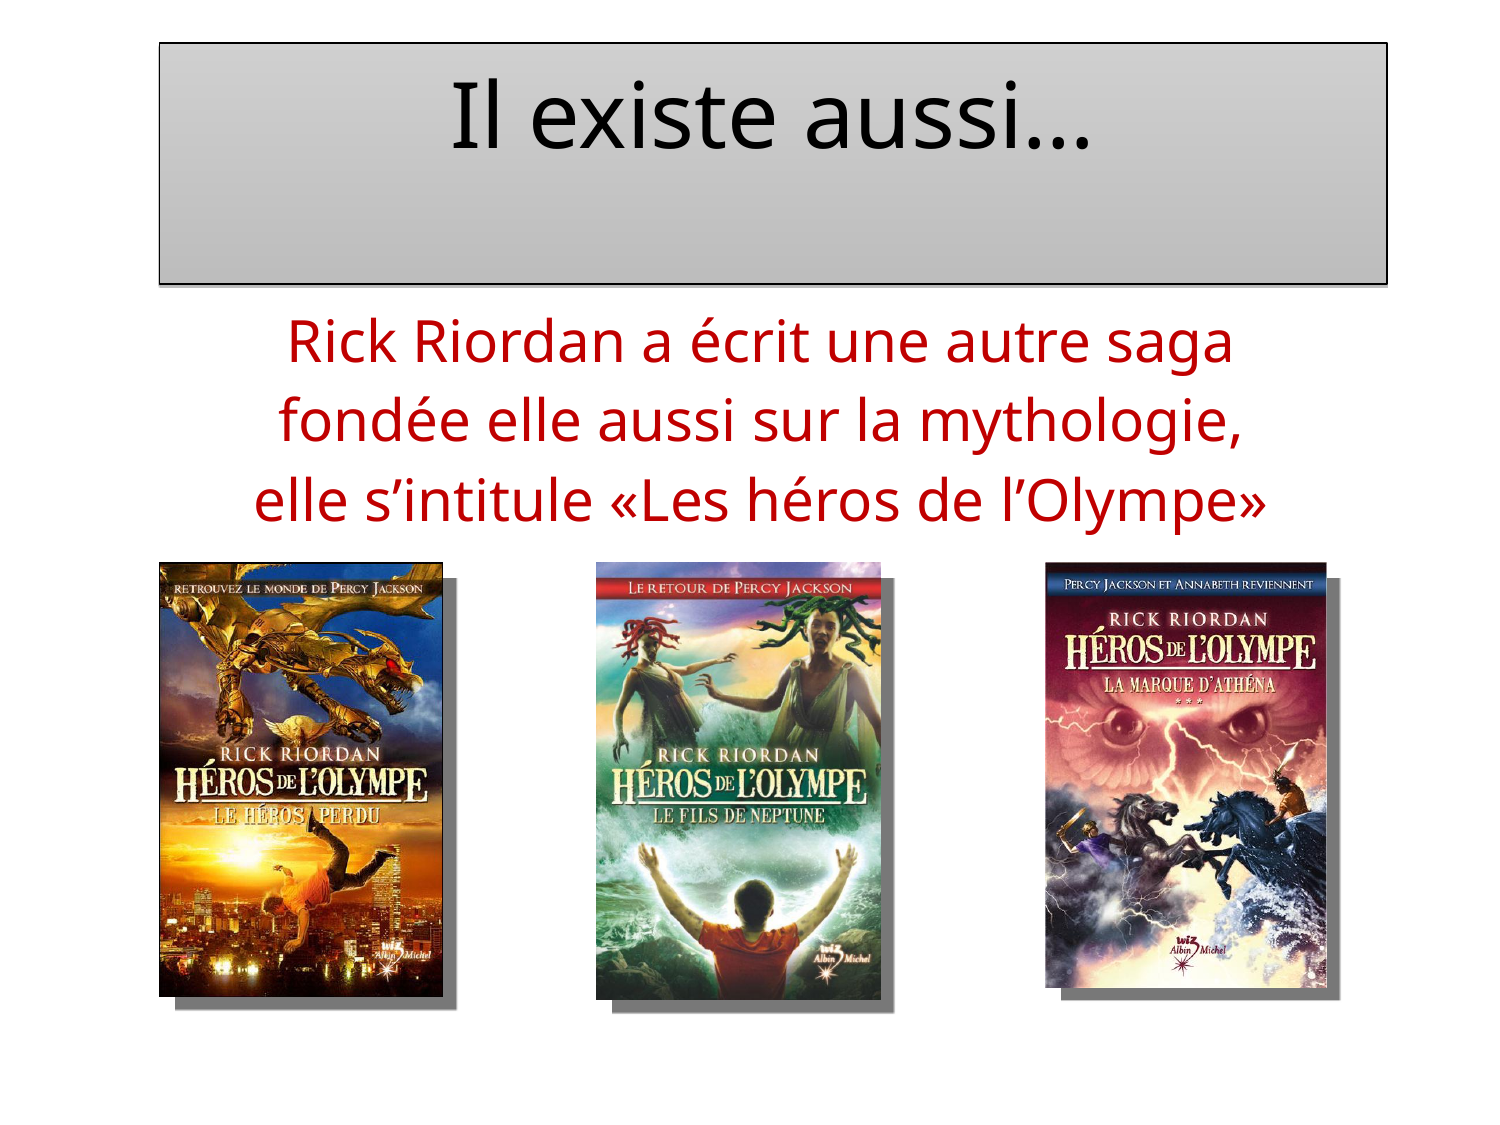

# Il existe aussi…
Rick Riordan a écrit une autre saga fondée elle aussi sur la mythologie, elle s’intitule «Les héros de l’Olympe»